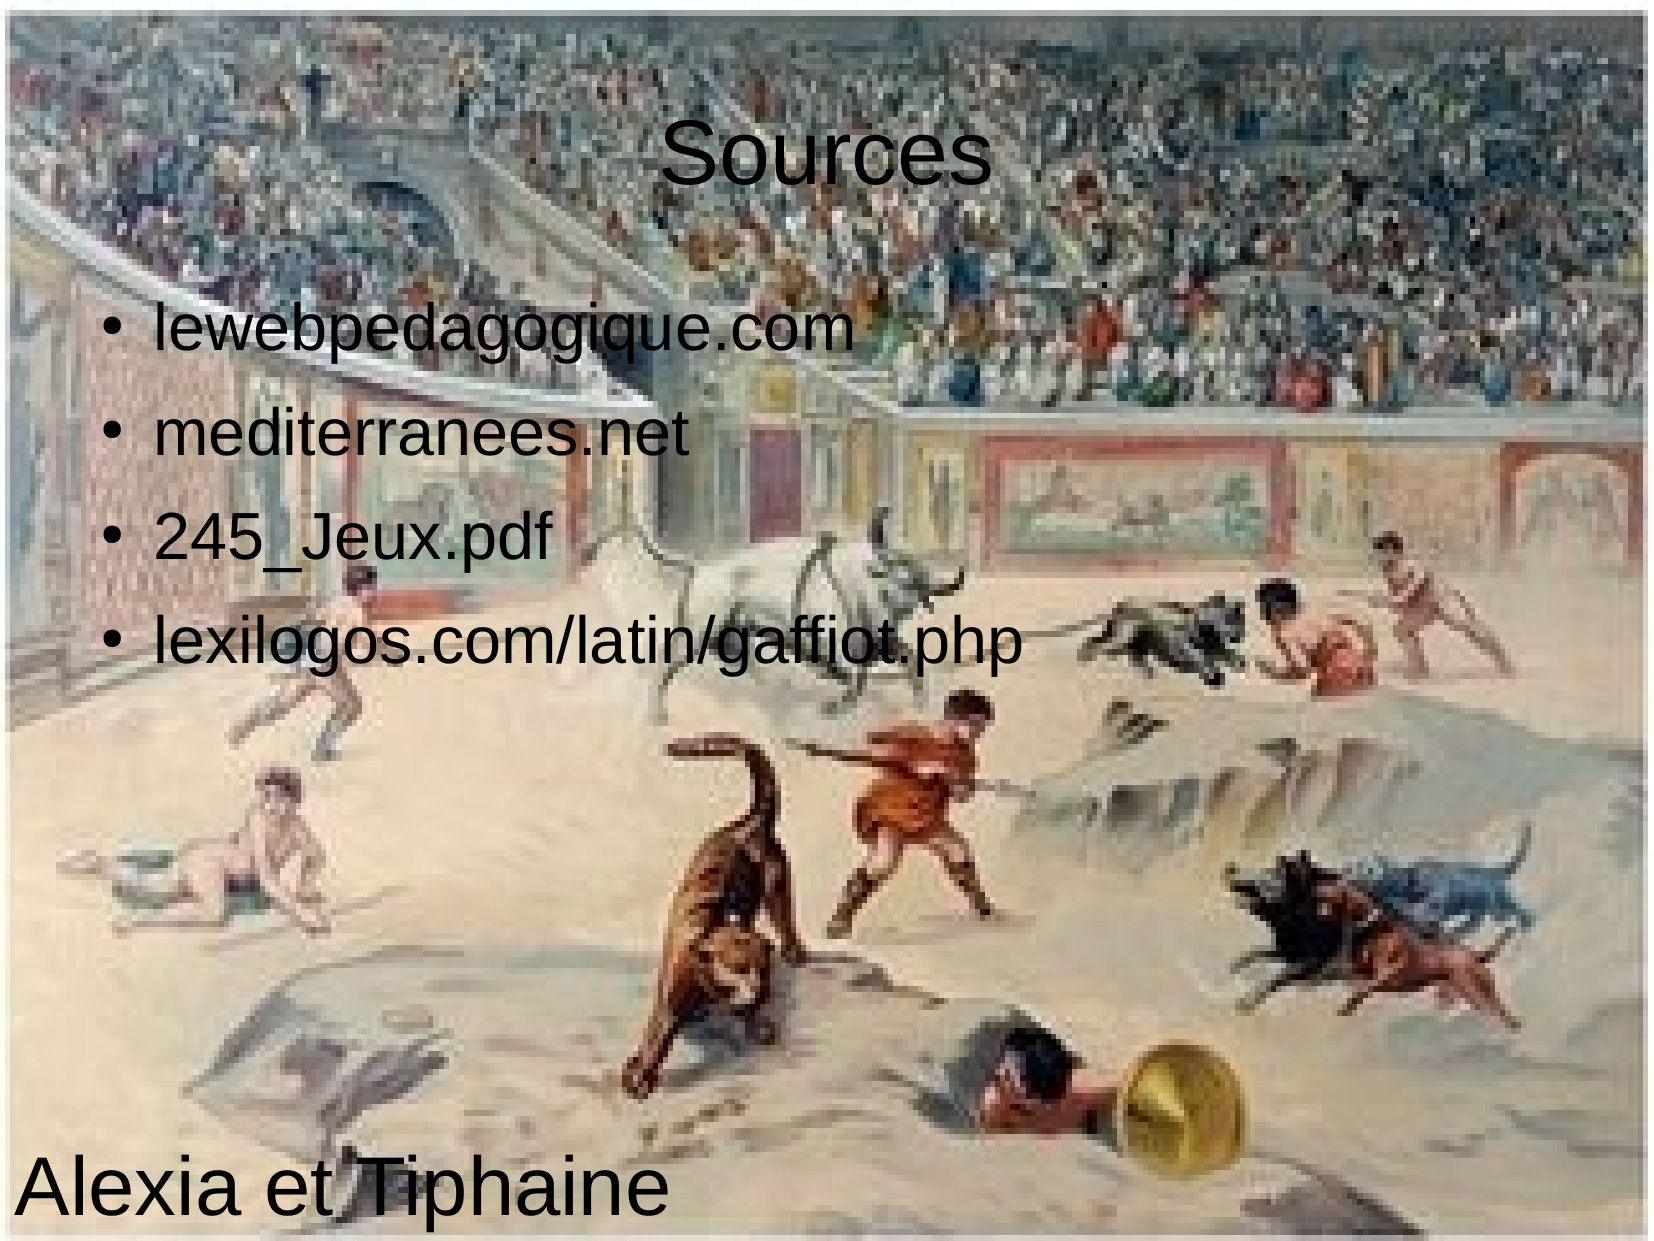

# Sources
lewebpedagogique.com
mediterranees.net
245_Jeux.pdf
lexilogos.com/latin/gaffiot.php
Alexia et Tiphaine